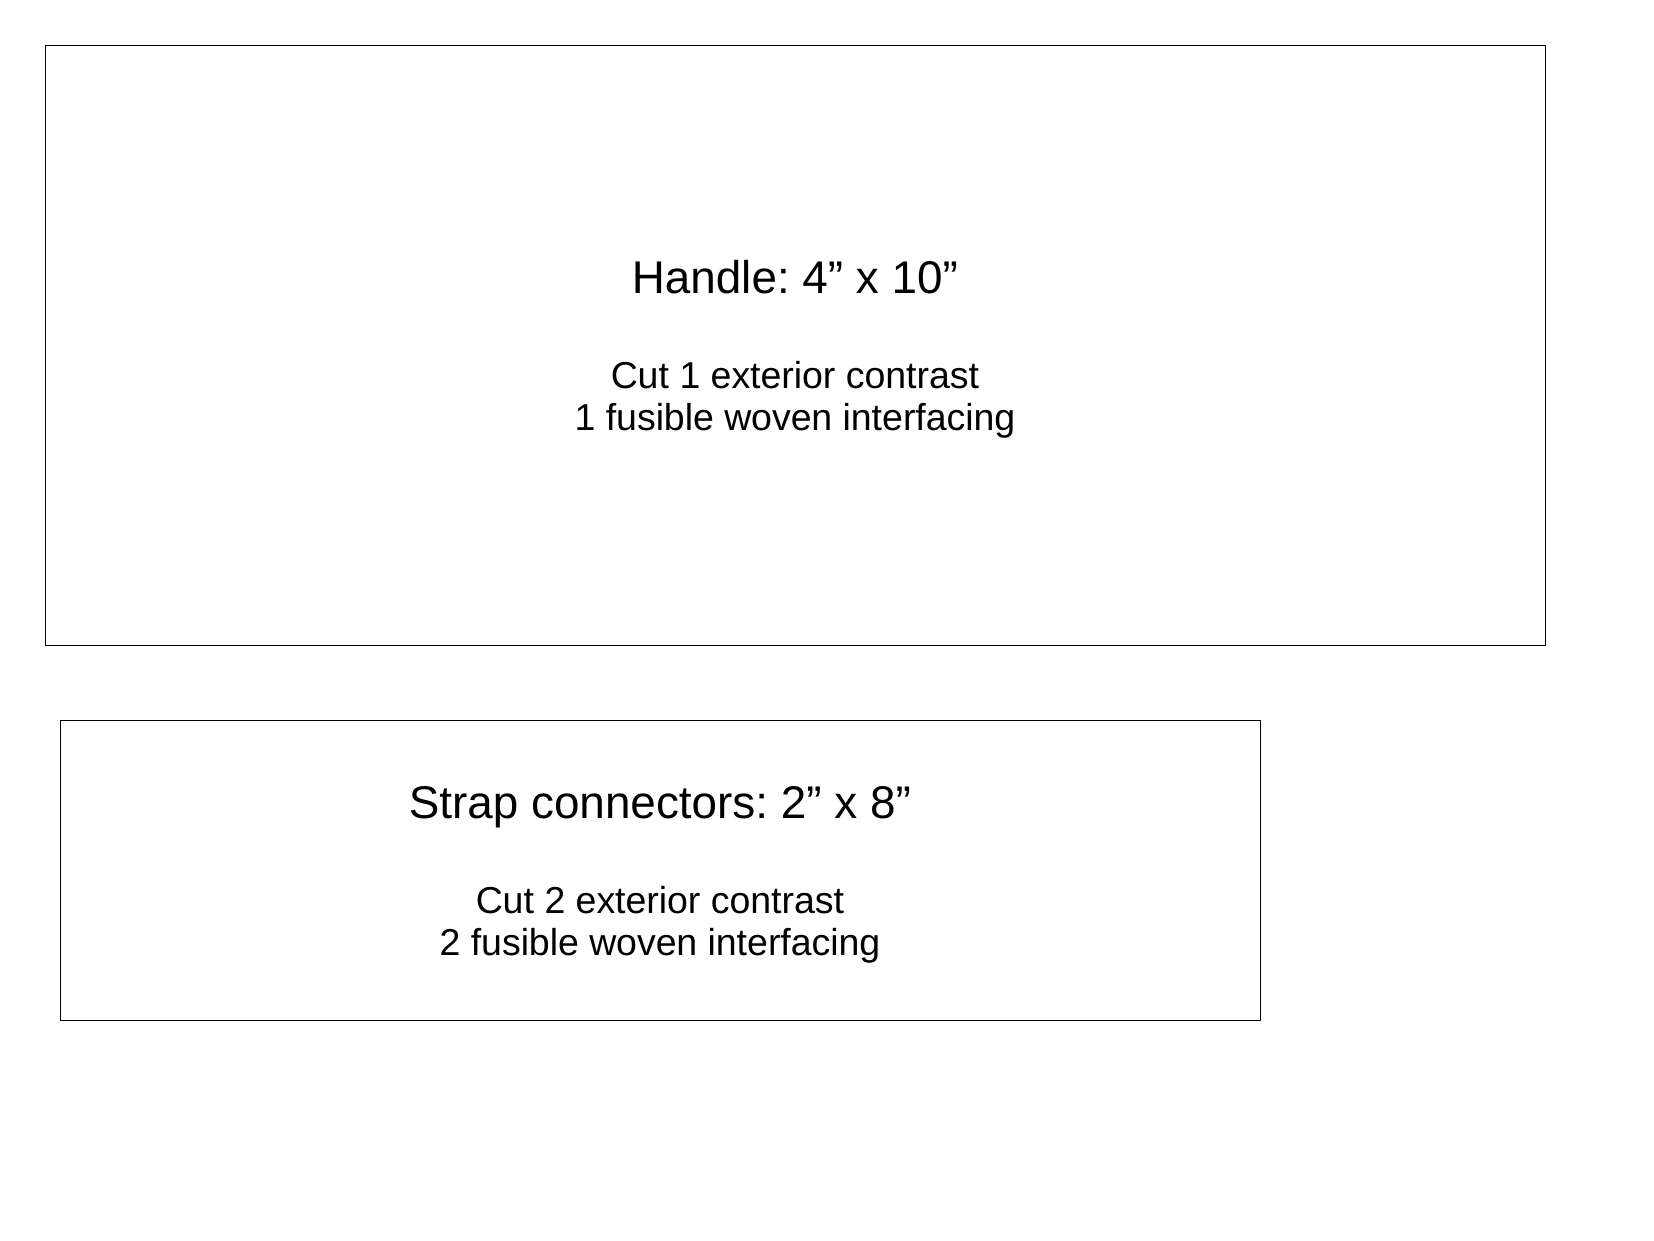

Handle: 4” x 10”
Cut 1 exterior contrast
1 fusible woven interfacing
Strap connectors: 2” x 8”
Cut 2 exterior contrast
2 fusible woven interfacing